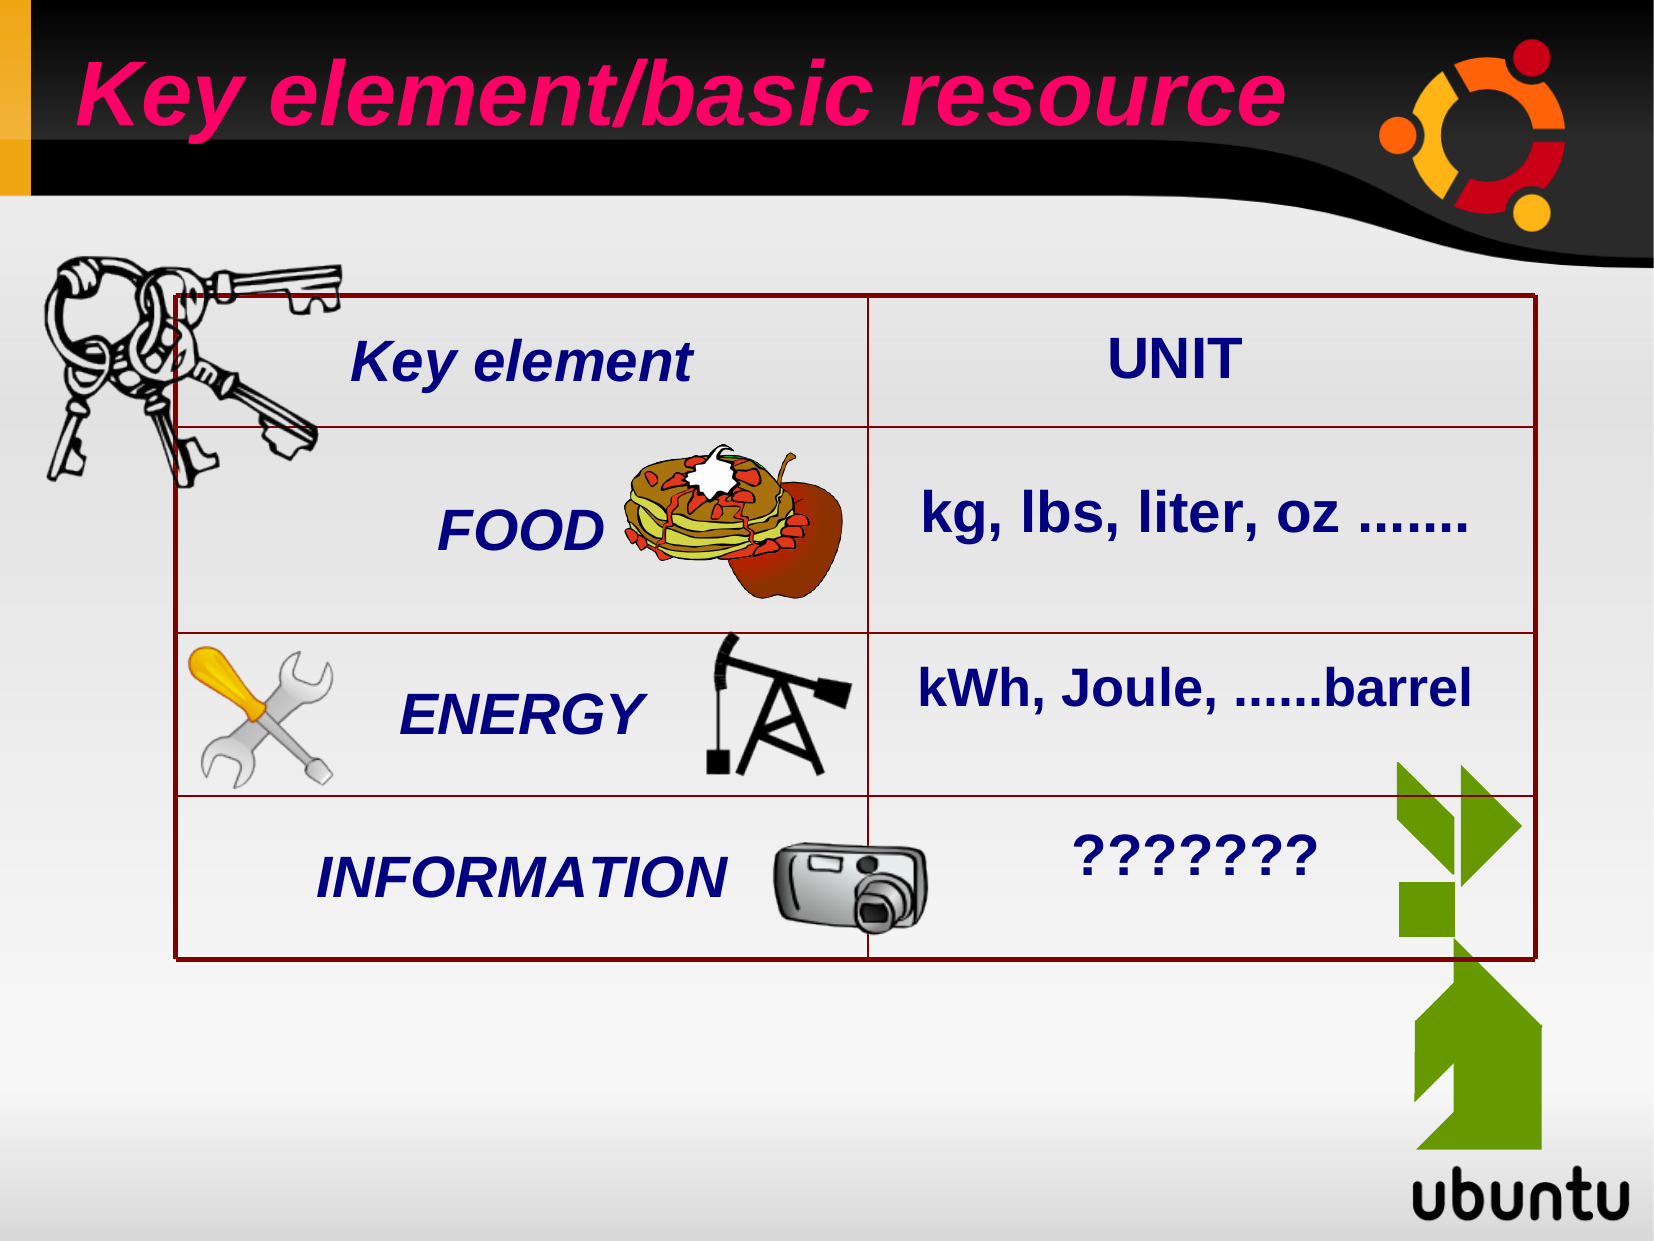

# Key element/basic resource
Key element
FOOD
ENERGY
INFORMATION
UNIT
kg, lbs, liter, oz .......
kWh, Joule, ......barrel
???????